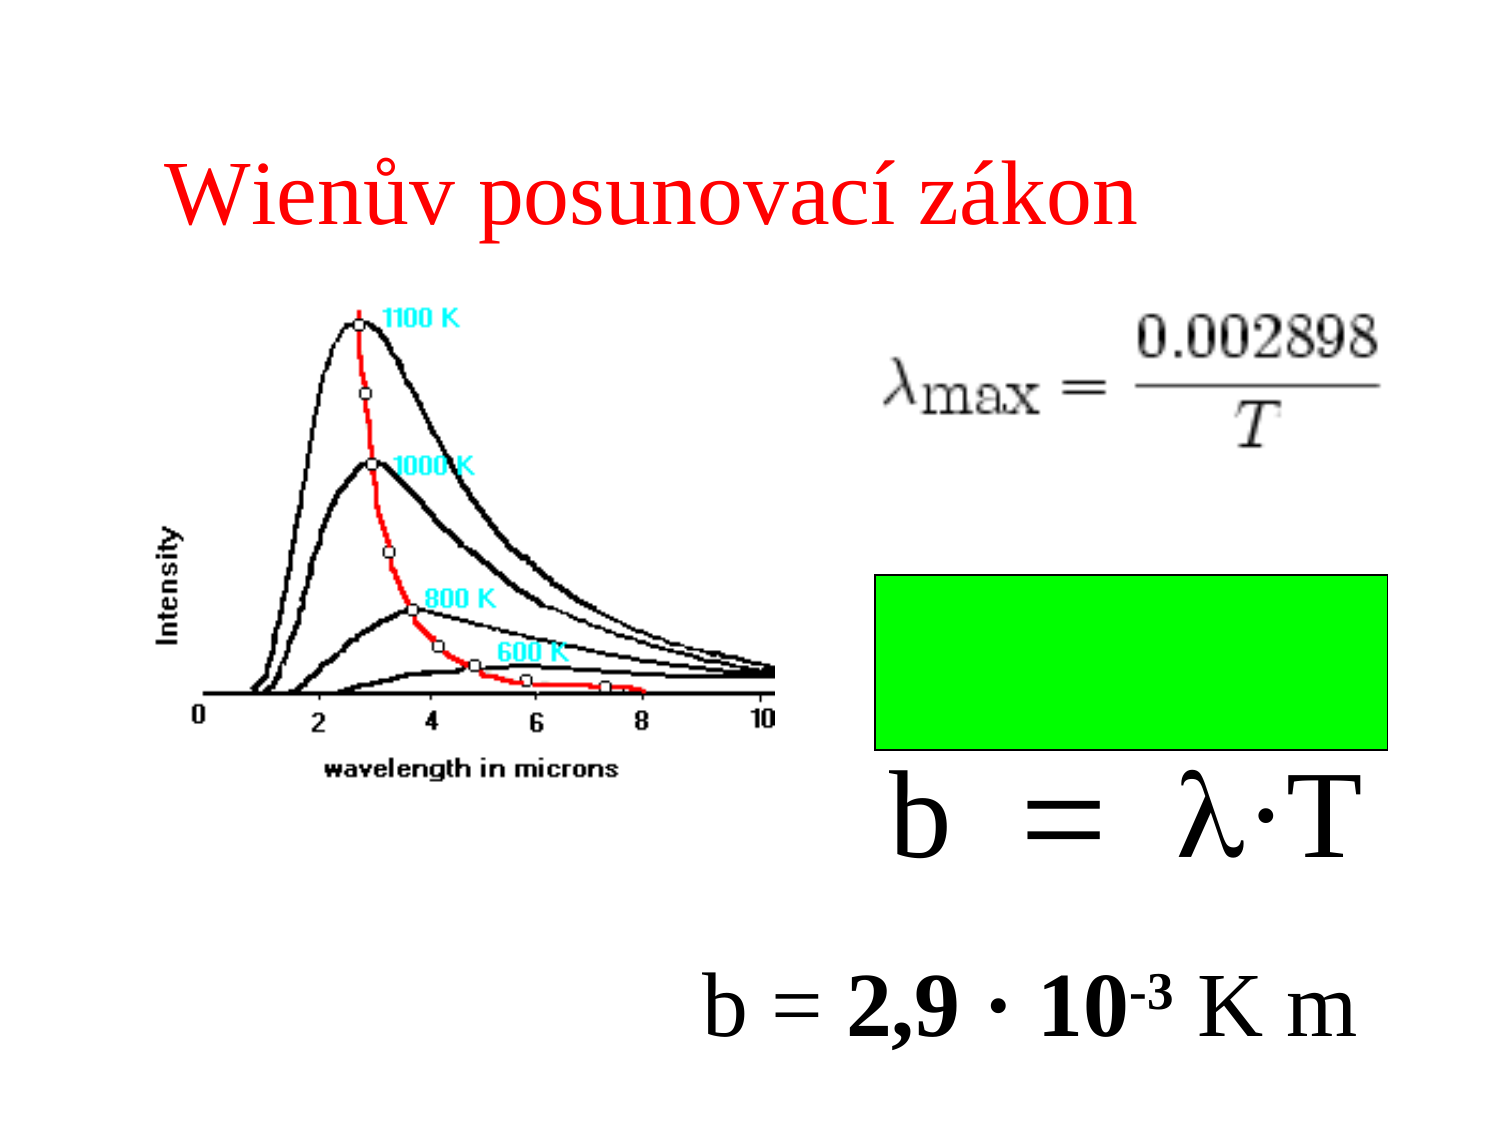

Wienův posunovací zákon
 b·T
b = 2,9 · 10-3 K m